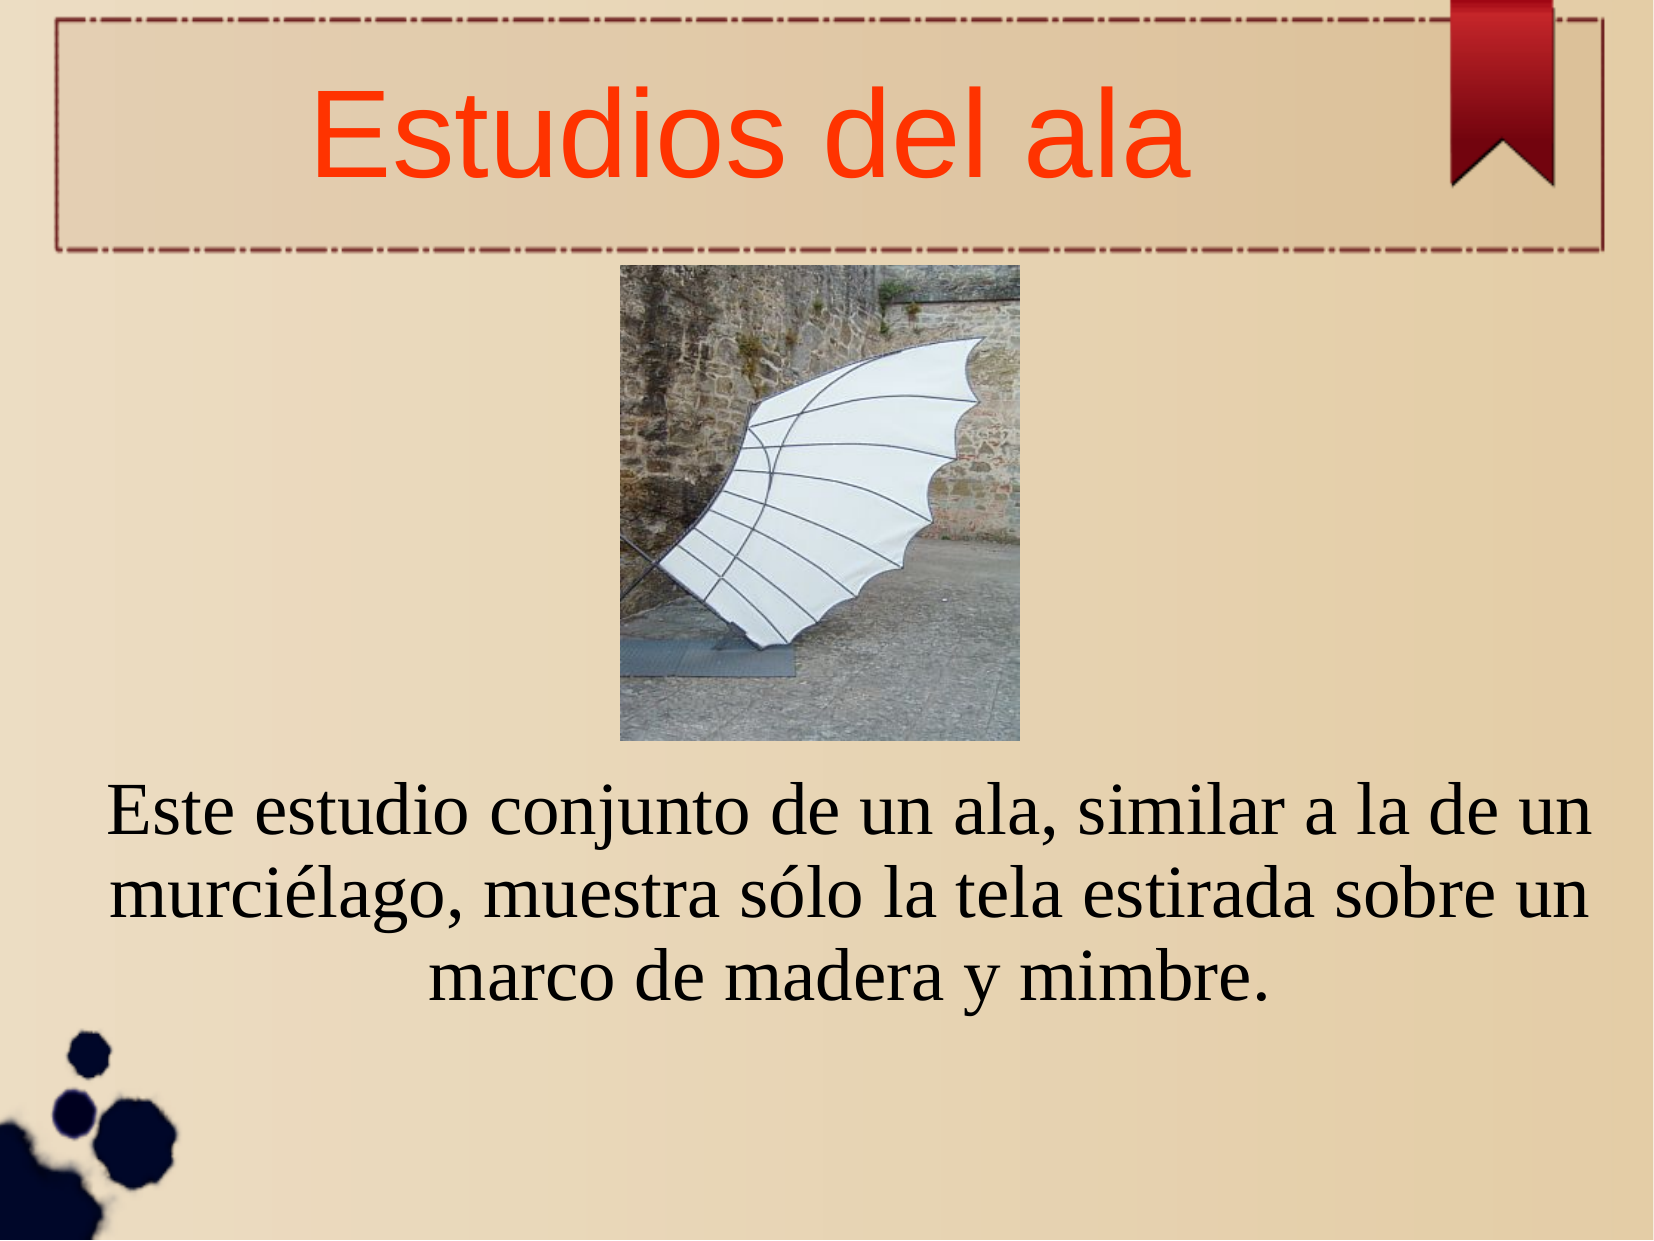

# Estudios del ala
Este estudio conjunto de un ala, similar a la de un murciélago, muestra sólo la tela estirada sobre un marco de madera y mimbre.